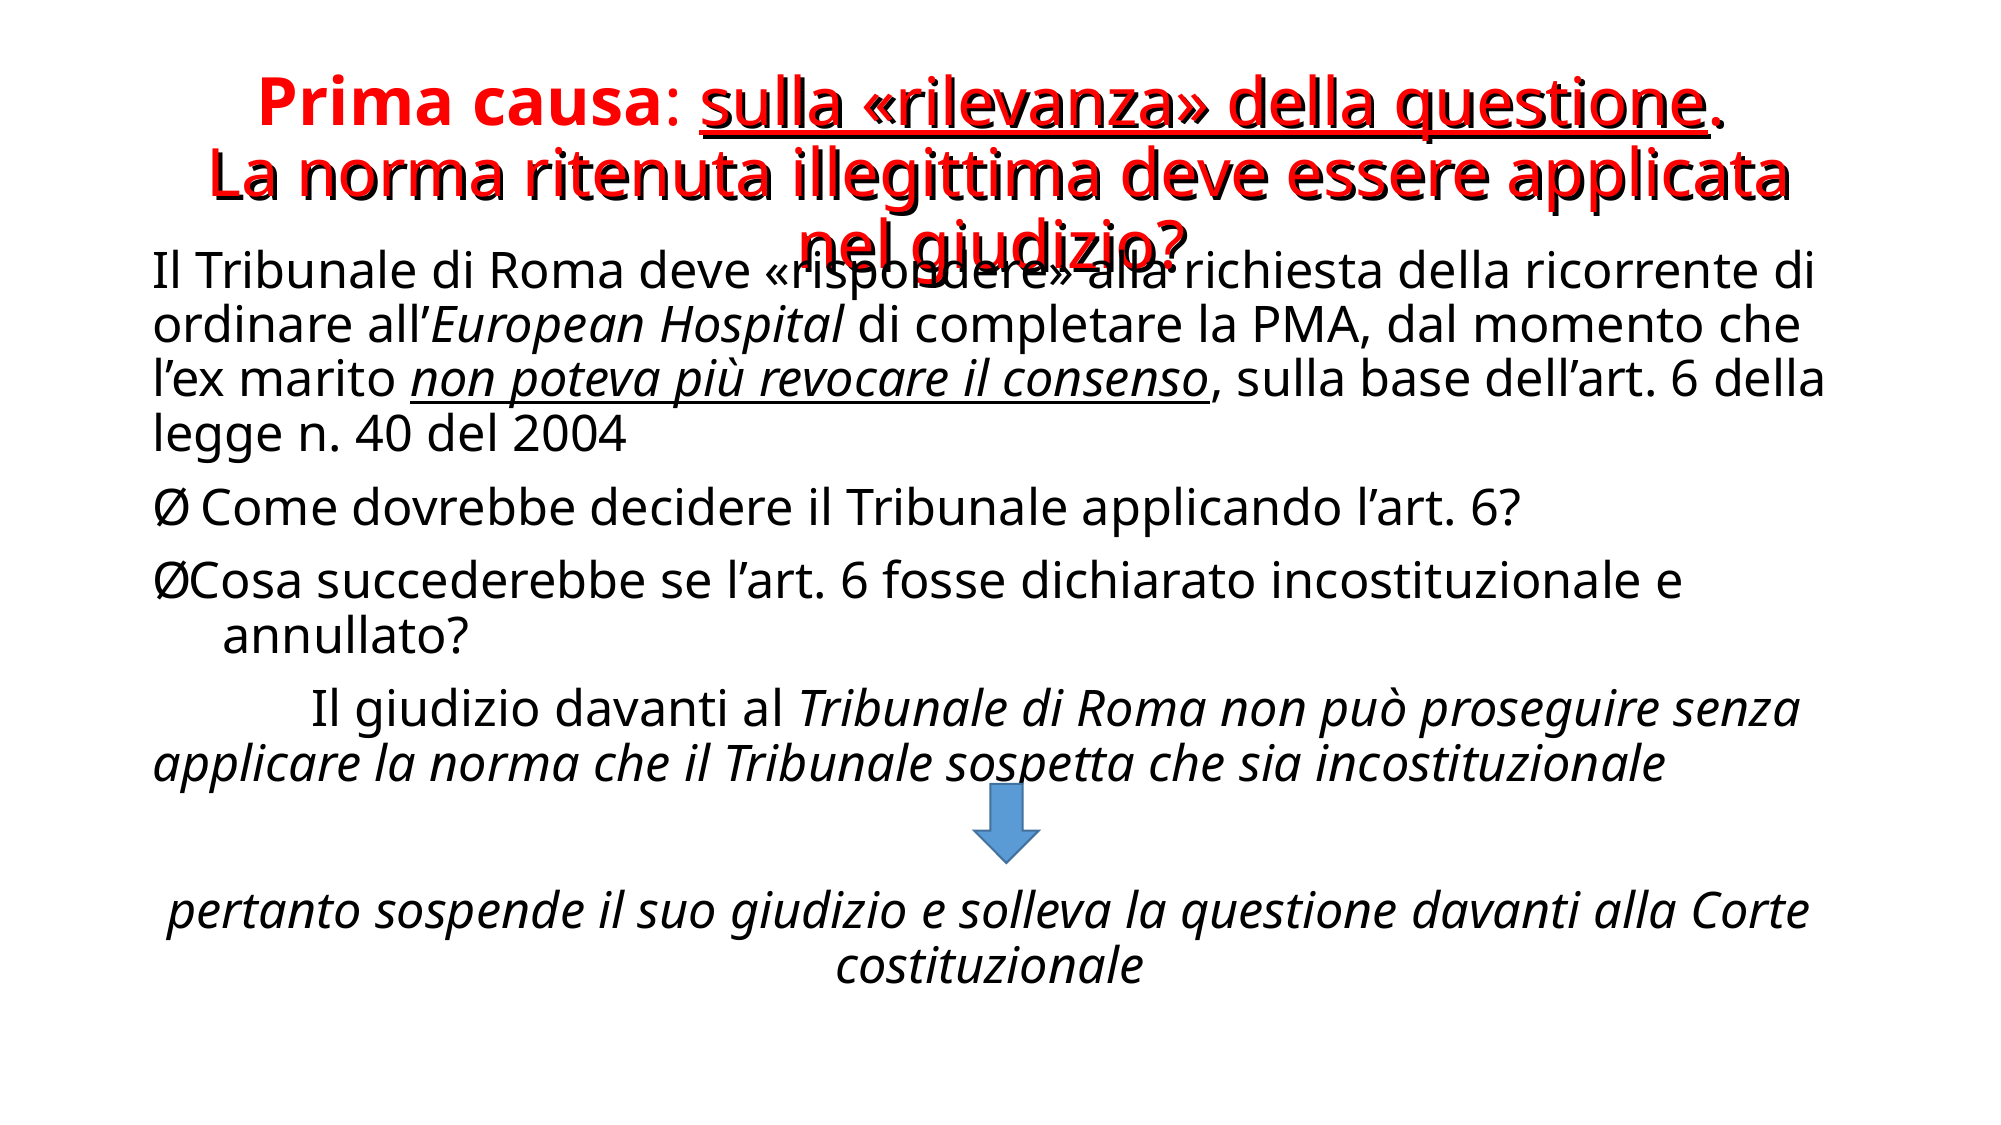

# Prima causa: sulla «rilevanza» della questione. La norma ritenuta illegittima deve essere applicata nel giudizio?
Il Tribunale di Roma deve «rispondere» alla richiesta della ricorrente di ordinare all’European Hospital di completare la PMA, dal momento che l’ex marito non poteva più revocare il consenso, sulla base dell’art. 6 della legge n. 40 del 2004
 Come dovrebbe decidere il Tribunale applicando l’art. 6?
Cosa succederebbe se l’art. 6 fosse dichiarato incostituzionale e annullato?
 Il giudizio davanti al Tribunale di Roma non può proseguire senza applicare la norma che il Tribunale sospetta che sia incostituzionale
pertanto sospende il suo giudizio e solleva la questione davanti alla Corte costituzionale